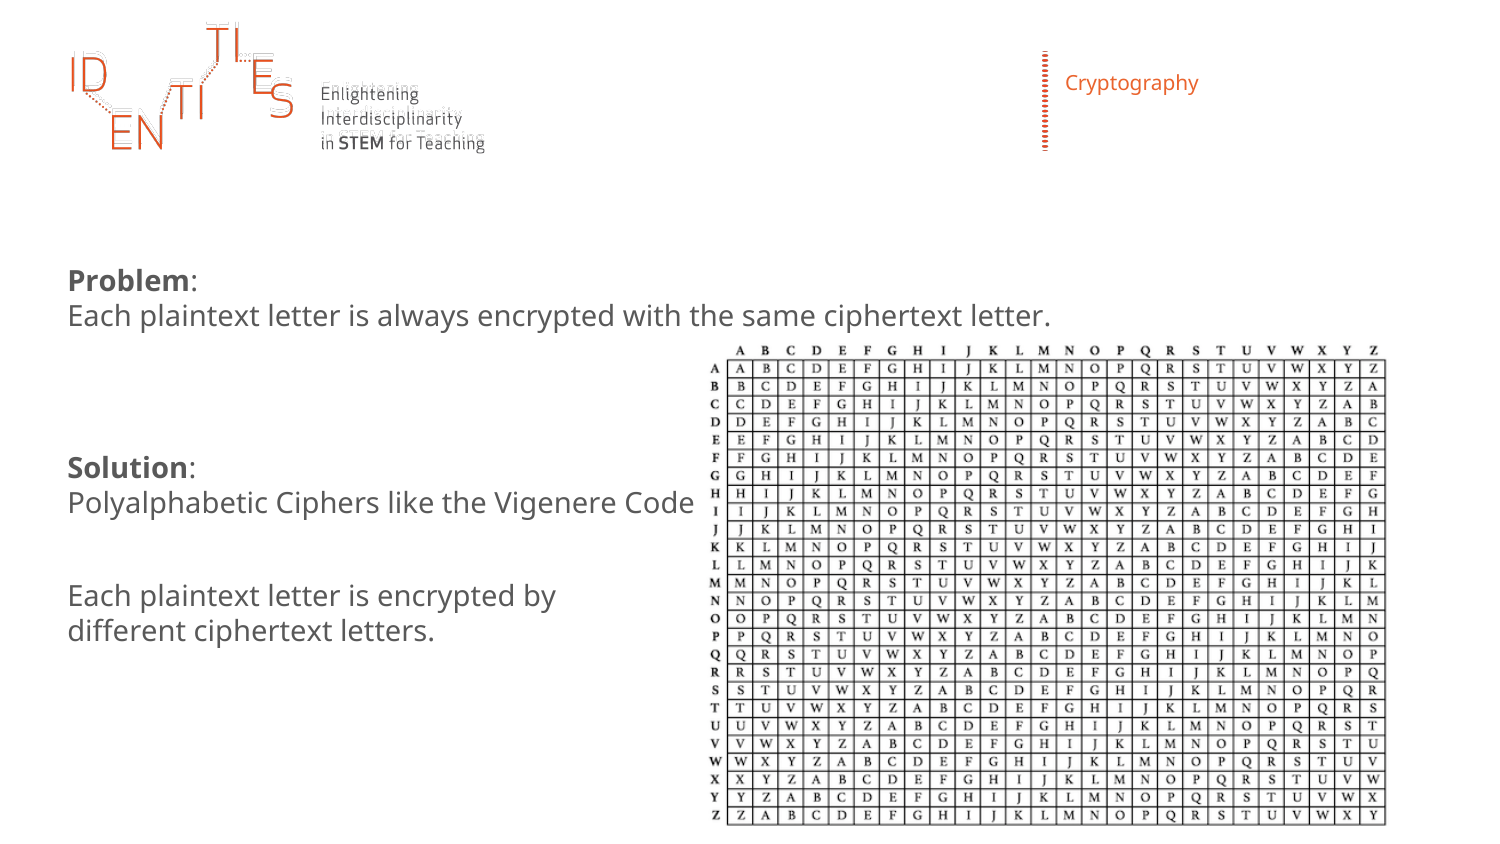

Cryptography
Problem:
Each plaintext letter is always encrypted with the same ciphertext letter.
Solution:
Polyalphabetic Ciphers like the Vigenere Code
Each plaintext letter is encrypted by
different ciphertext letters.